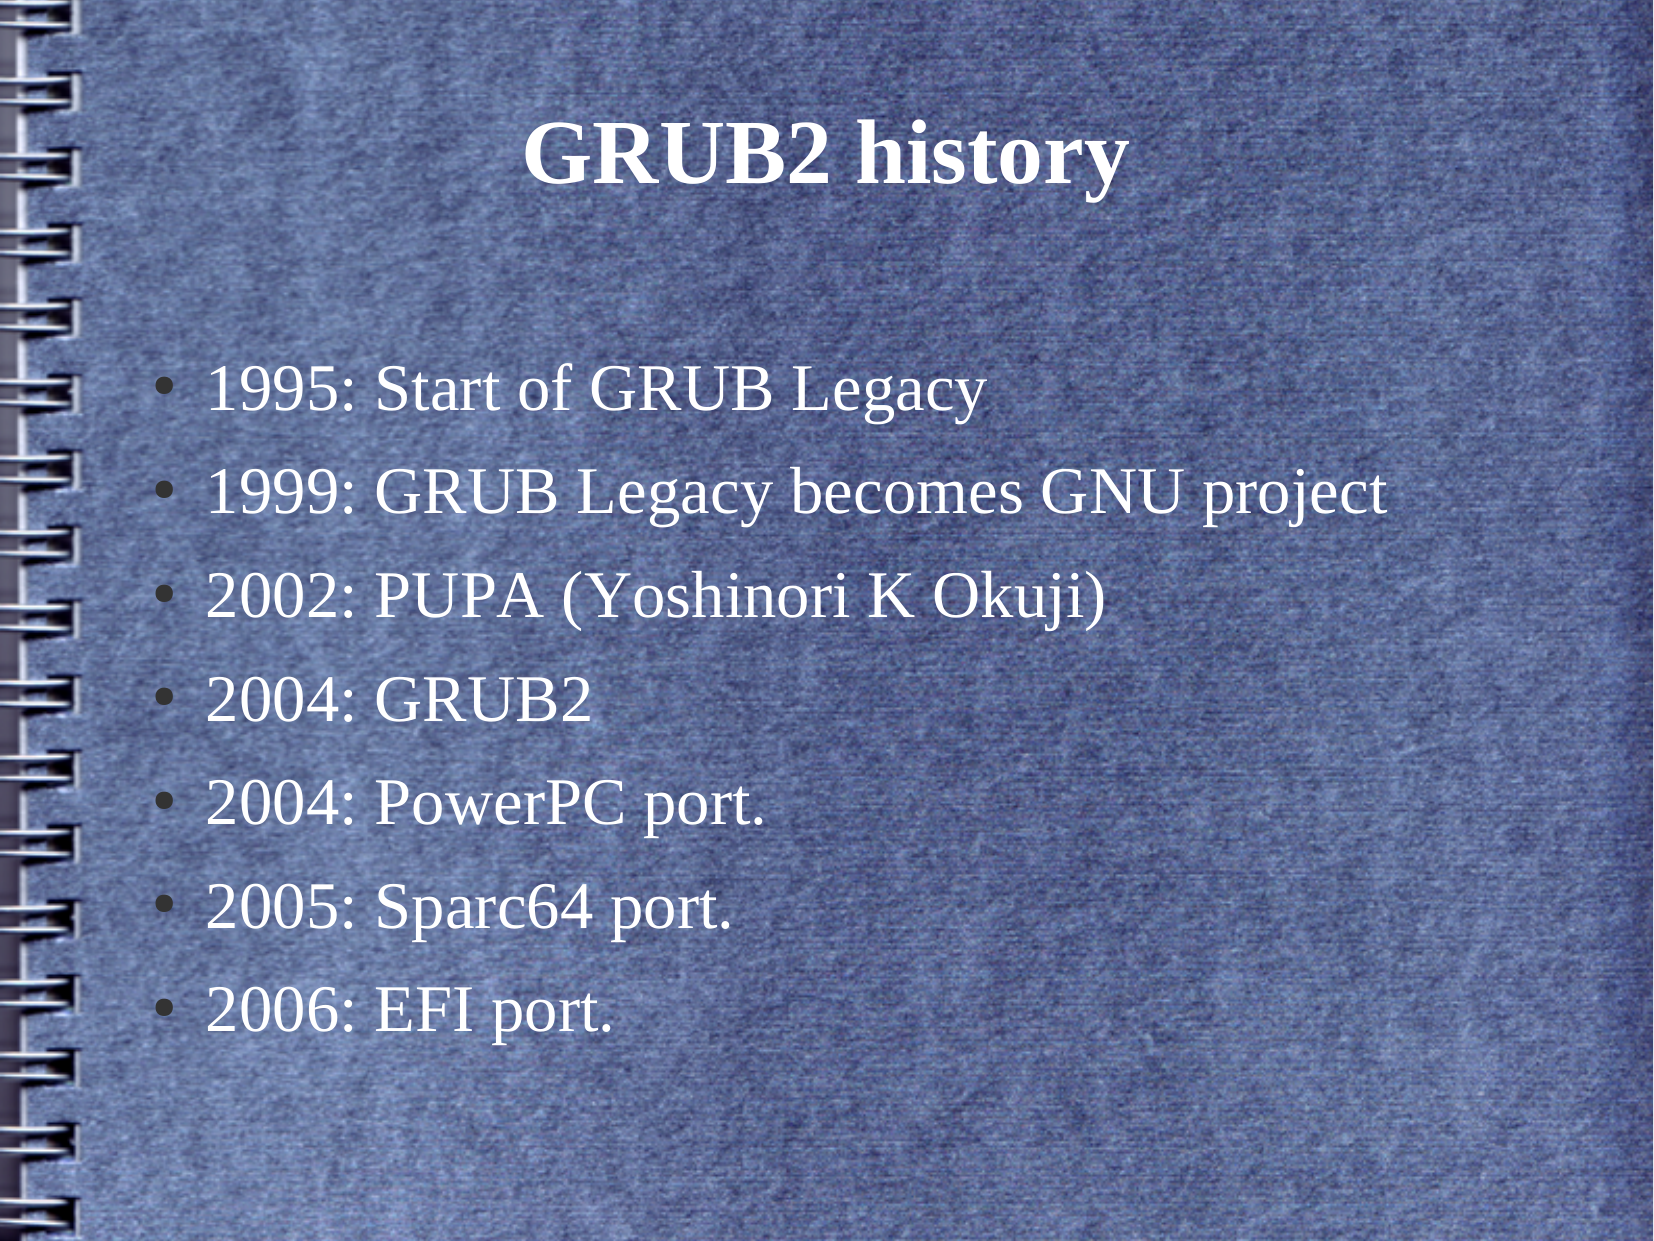

# GRUB2 history
1995: Start of GRUB Legacy
1999: GRUB Legacy becomes GNU project
2002: PUPA (Yoshinori K Okuji)
2004: GRUB2
2004: PowerPC port.
2005: Sparc64 port.
2006: EFI port.